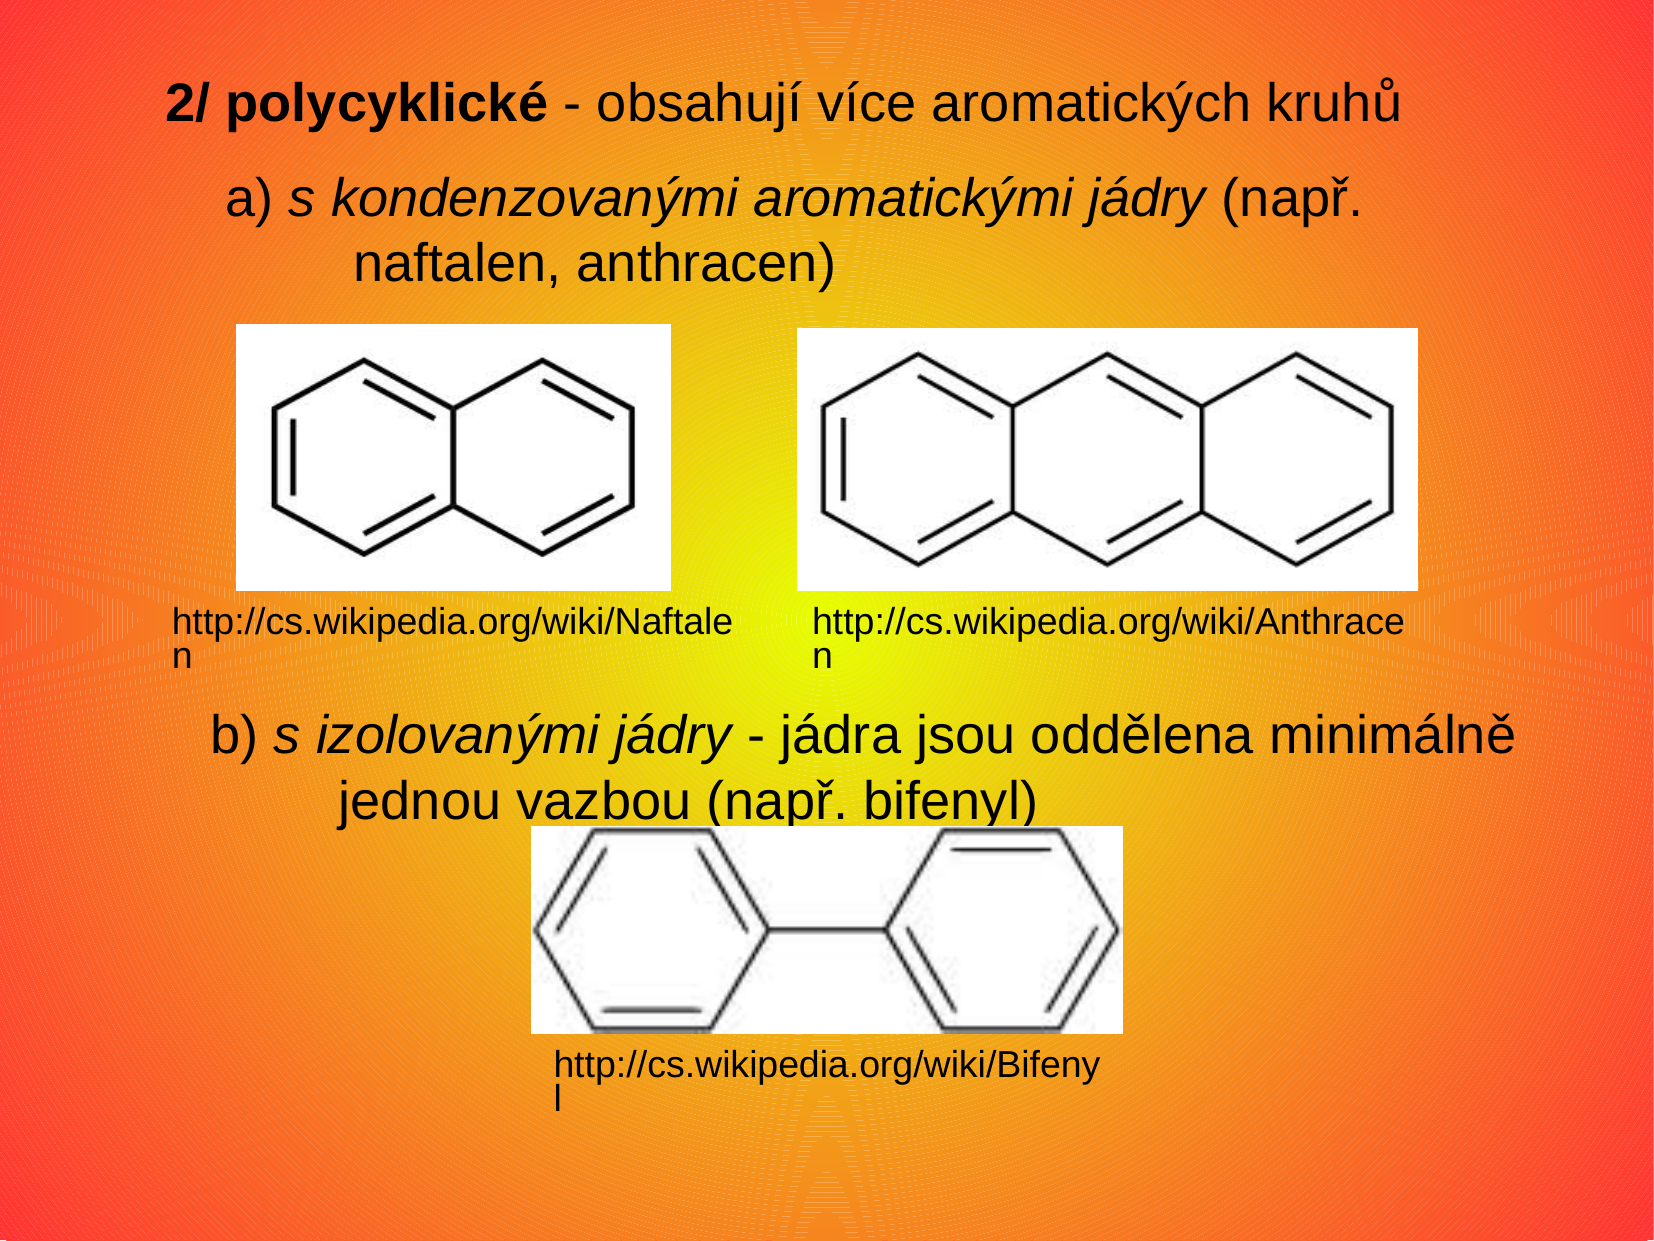

# 2/ polycyklické - obsahují více aromatických kruhů
 a) s kondenzovanými aromatickými jádry (např. naftalen, anthracen)
 b) s izolovanými jádry - jádra jsou oddělena minimálně jednou vazbou (např. bifenyl)
http://cs.wikipedia.org/wiki/Naftalen
http://cs.wikipedia.org/wiki/Anthracen
http://cs.wikipedia.org/wiki/Bifenyl